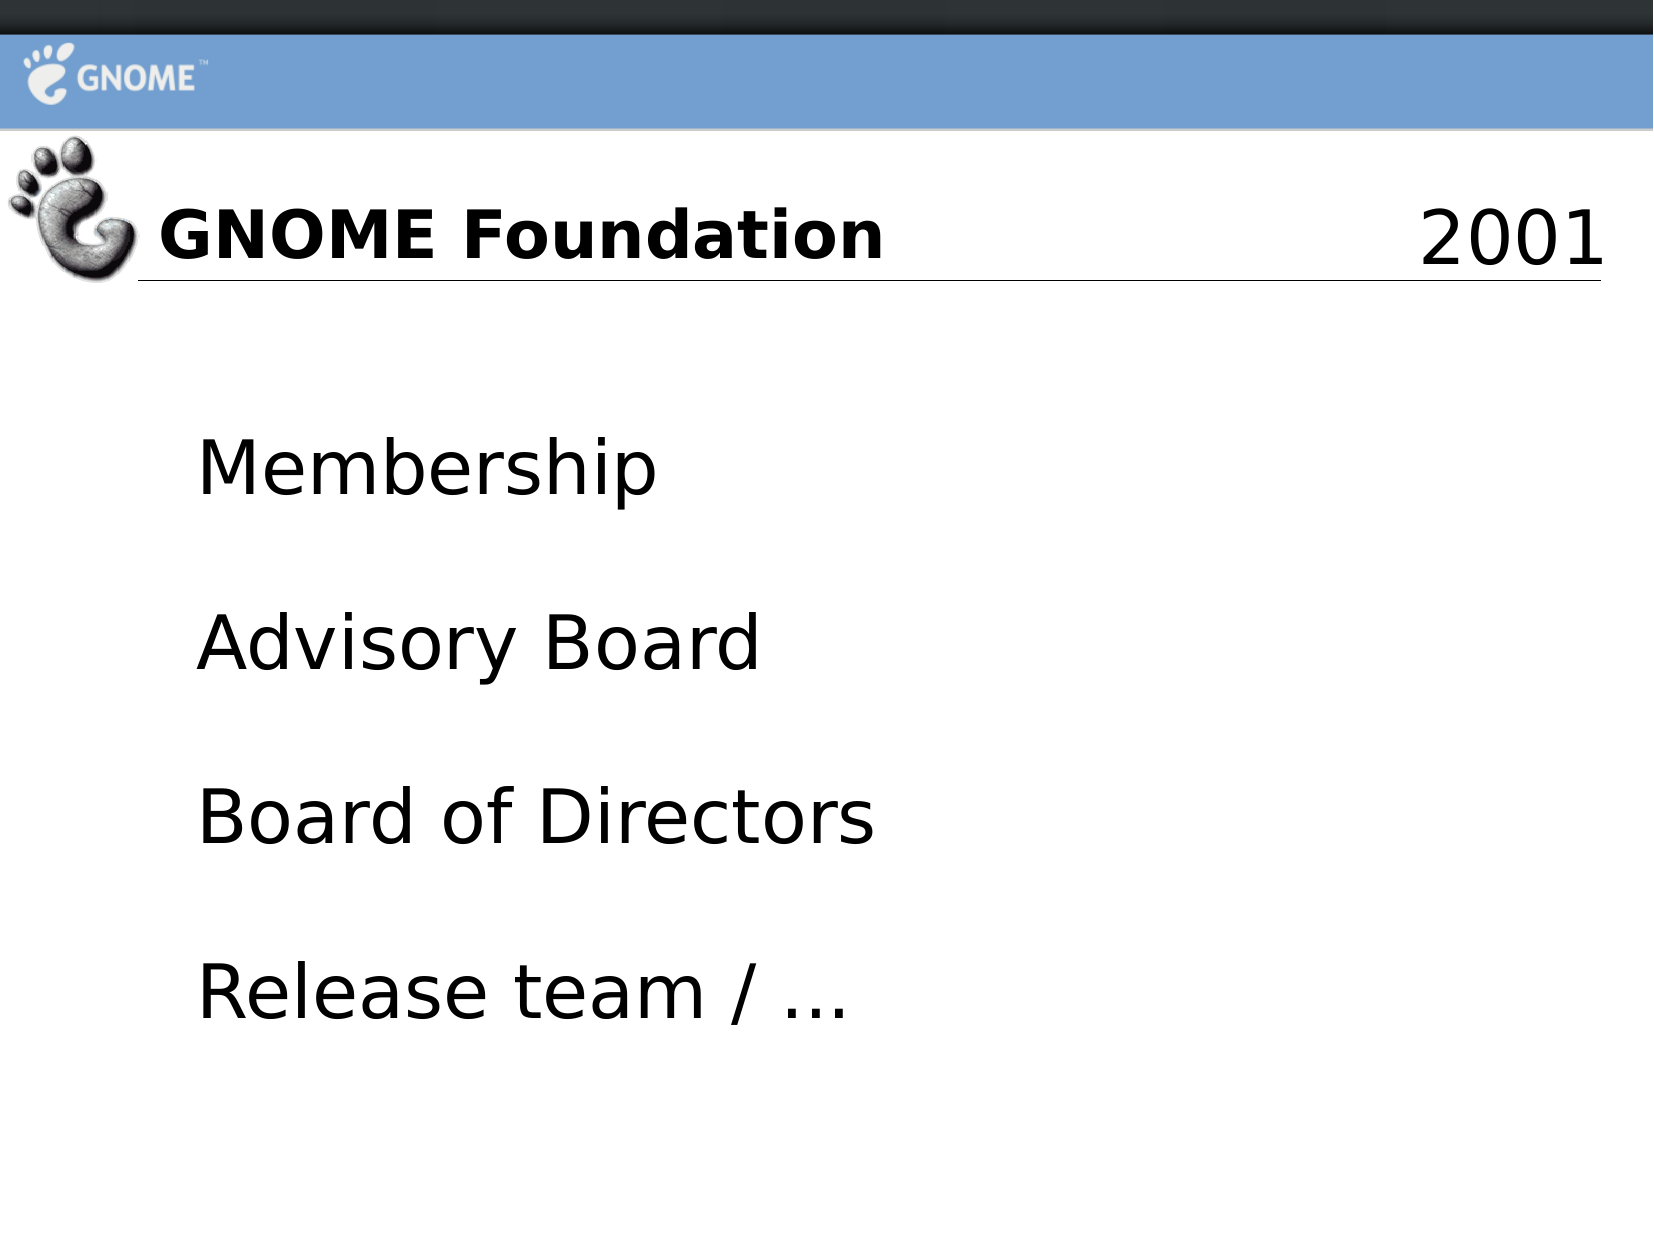

2001
GNOME Foundation
 Membership
 Advisory Board
 Board of Directors
 Release team / ...